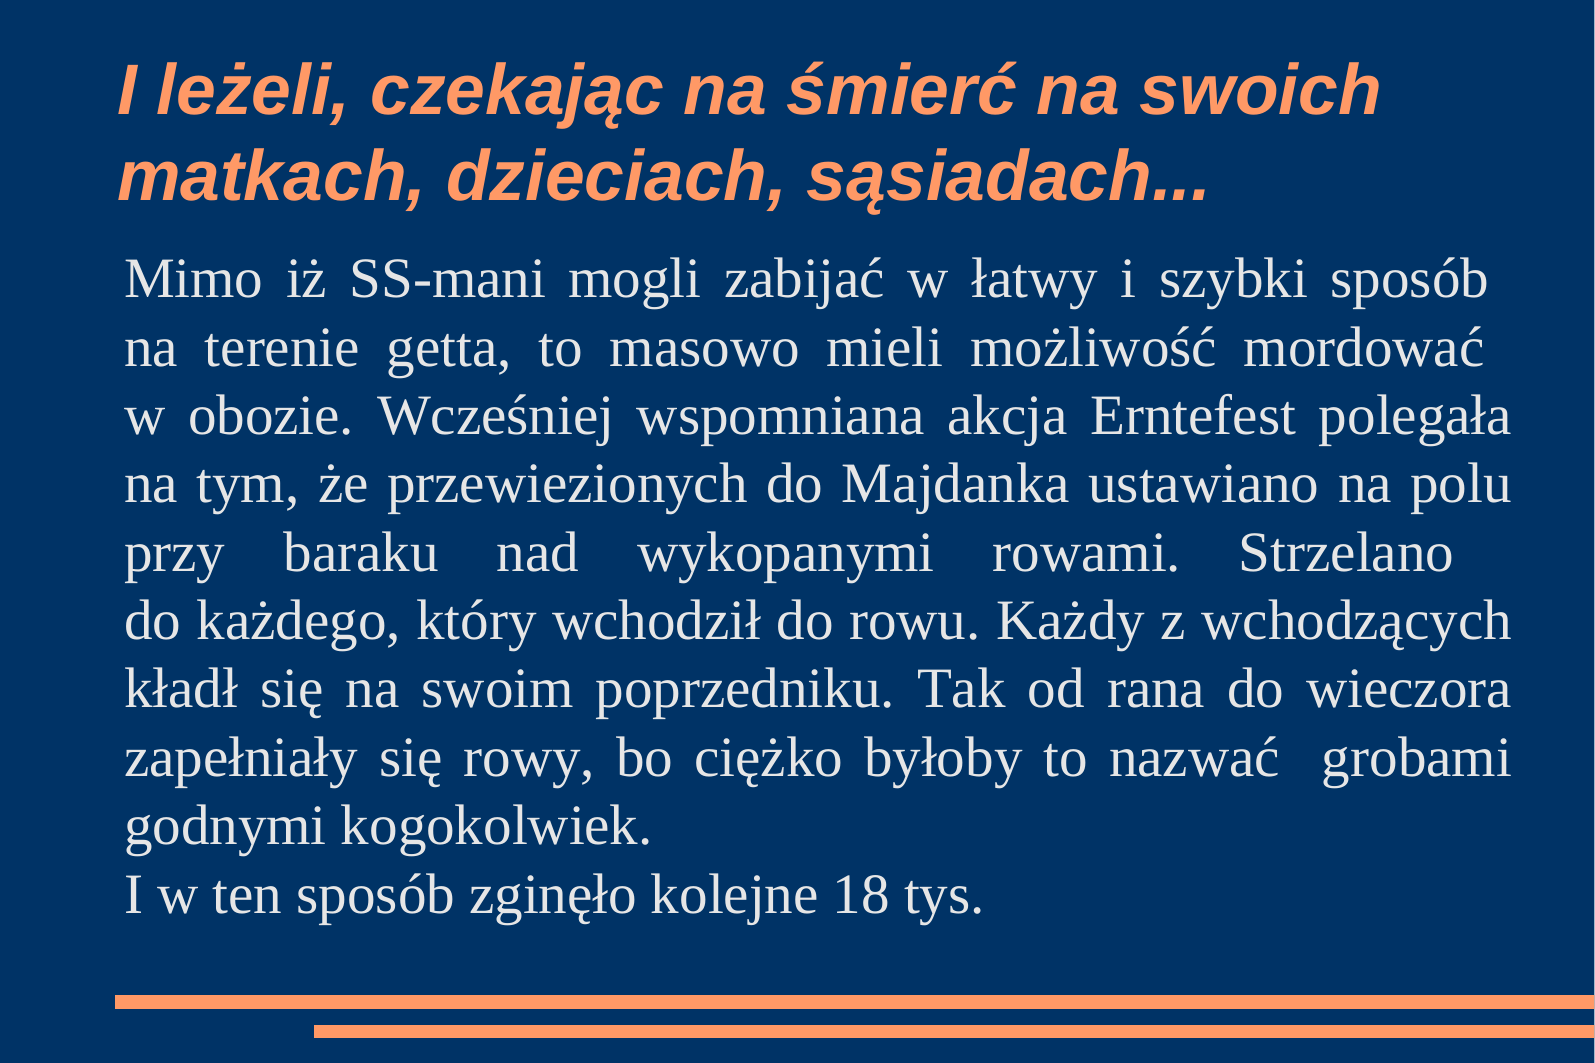

# I leżeli, czekając na śmierć na swoich matkach, dzieciach, sąsiadach...
Mimo iż SS-mani mogli zabijać w łatwy i szybki sposób
na terenie getta, to masowo mieli możliwość mordować
w obozie. Wcześniej wspomniana akcja Erntefest polegała na tym, że przewiezionych do Majdanka ustawiano na polu przy baraku nad wykopanymi rowami. Strzelano
do każdego, który wchodził do rowu. Każdy z wchodzących kładł się na swoim poprzedniku. Tak od rana do wieczora zapełniały się rowy, bo ciężko byłoby to nazwać grobami godnymi kogokolwiek.
I w ten sposób zginęło kolejne 18 tys.